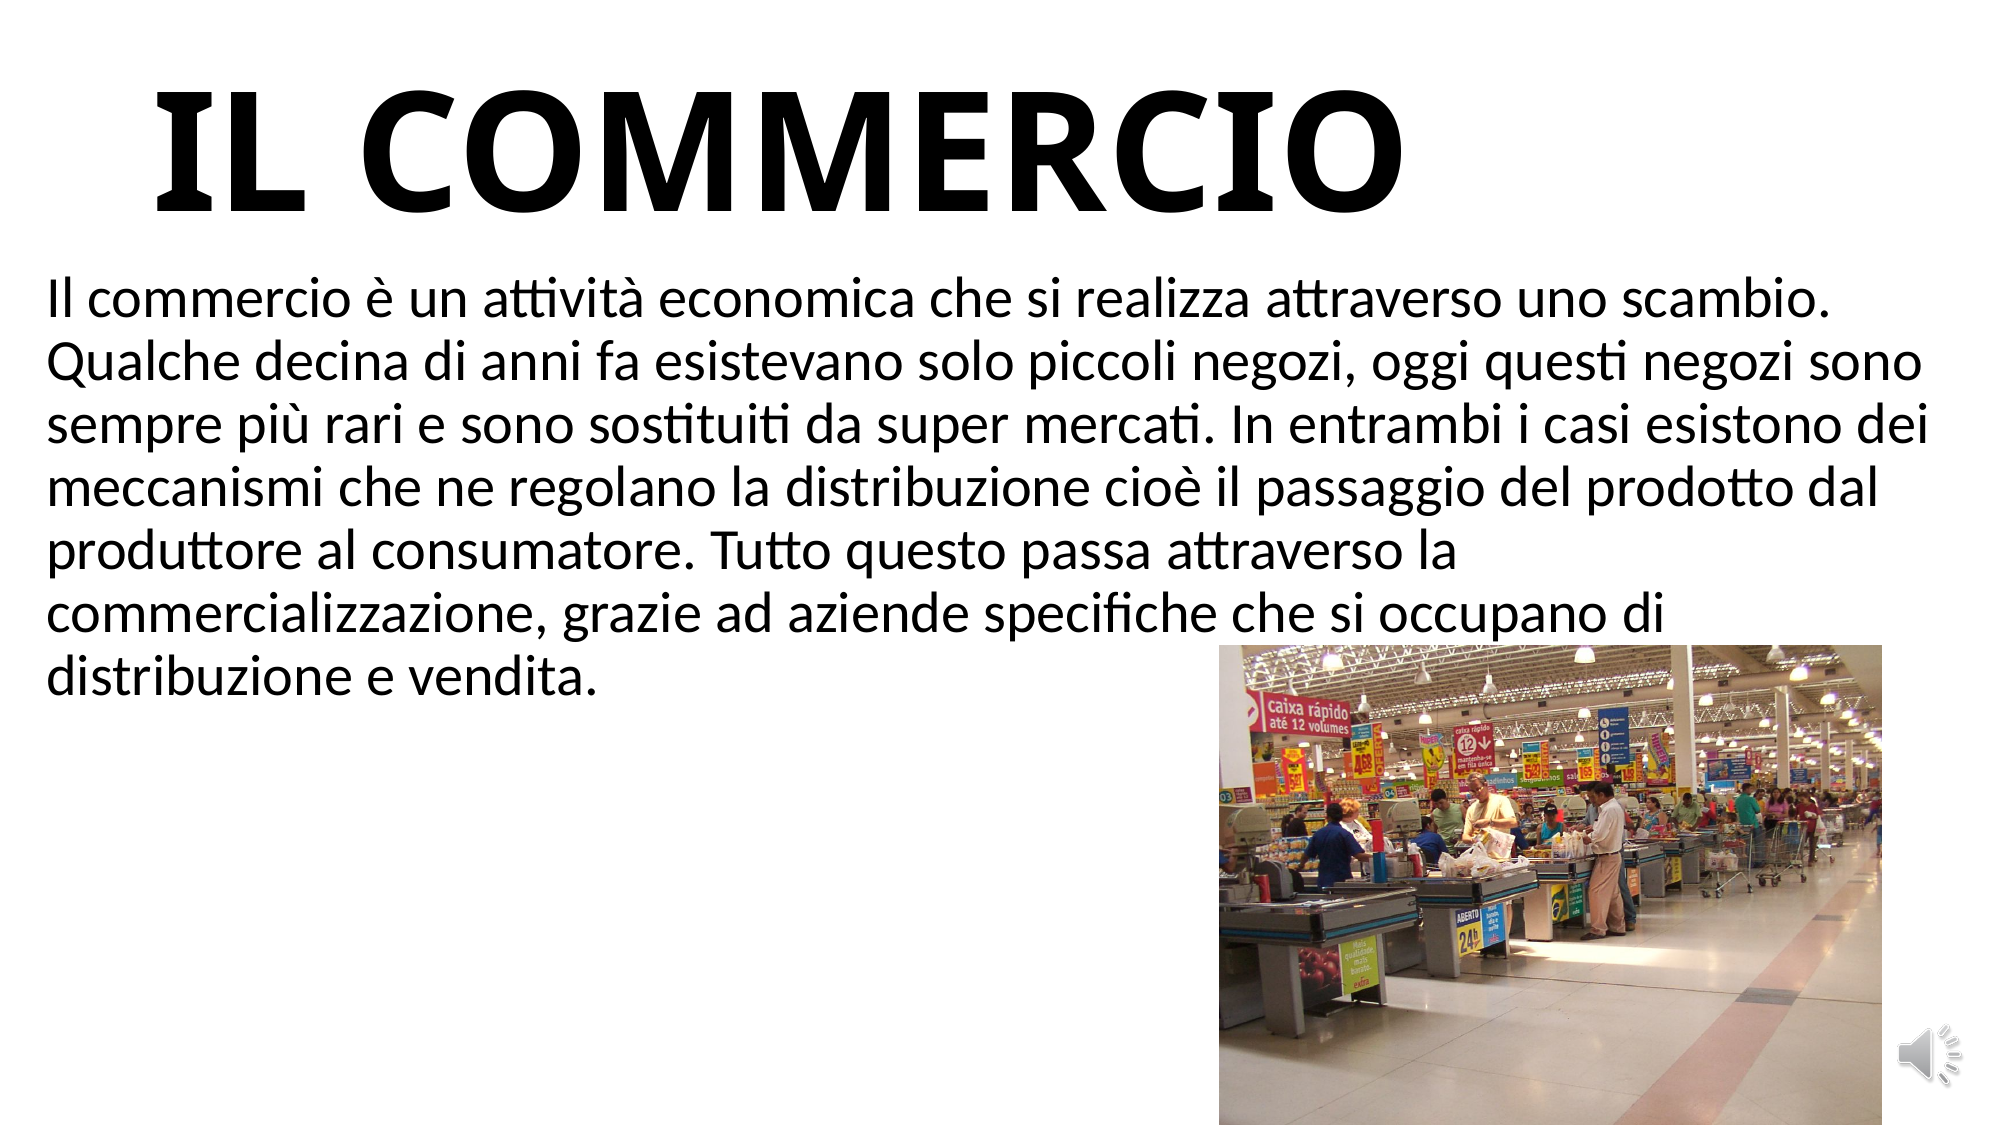

# IL COMMERCIO
Il commercio è un attività economica che si realizza attraverso uno scambio. Qualche decina di anni fa esistevano solo piccoli negozi, oggi questi negozi sono sempre più rari e sono sostituiti da super mercati. In entrambi i casi esistono dei meccanismi che ne regolano la distribuzione cioè il passaggio del prodotto dal produttore al consumatore. Tutto questo passa attraverso la commercializzazione, grazie ad aziende specifiche che si occupano di distribuzione e vendita.